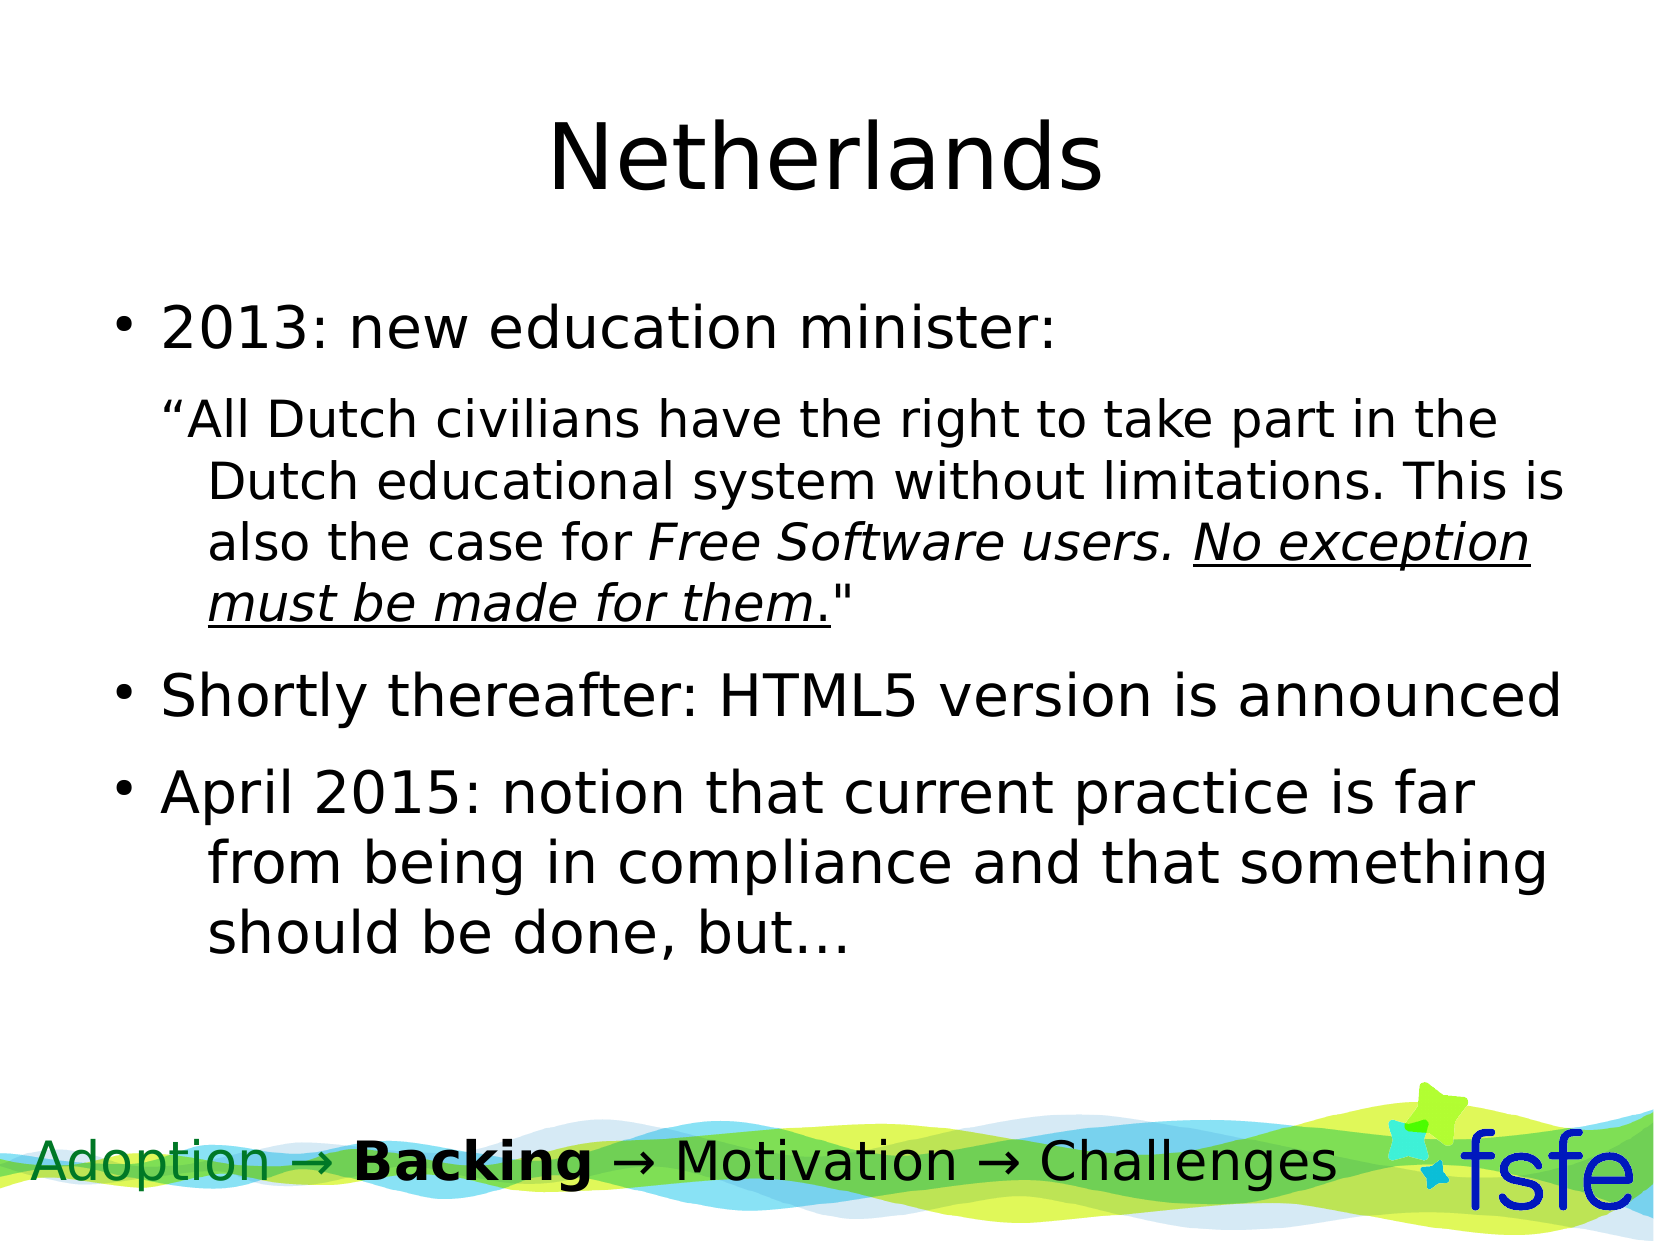

# Netherlands
2013: new education minister:
“All Dutch civilians have the right to take part in the Dutch educational system without limitations. This is also the case for Free Software users. No exception must be made for them."
Shortly thereafter: HTML5 version is announced
April 2015: notion that current practice is far from being in compliance and that something should be done, but…
Adoption → Backing → Motivation → Challenges